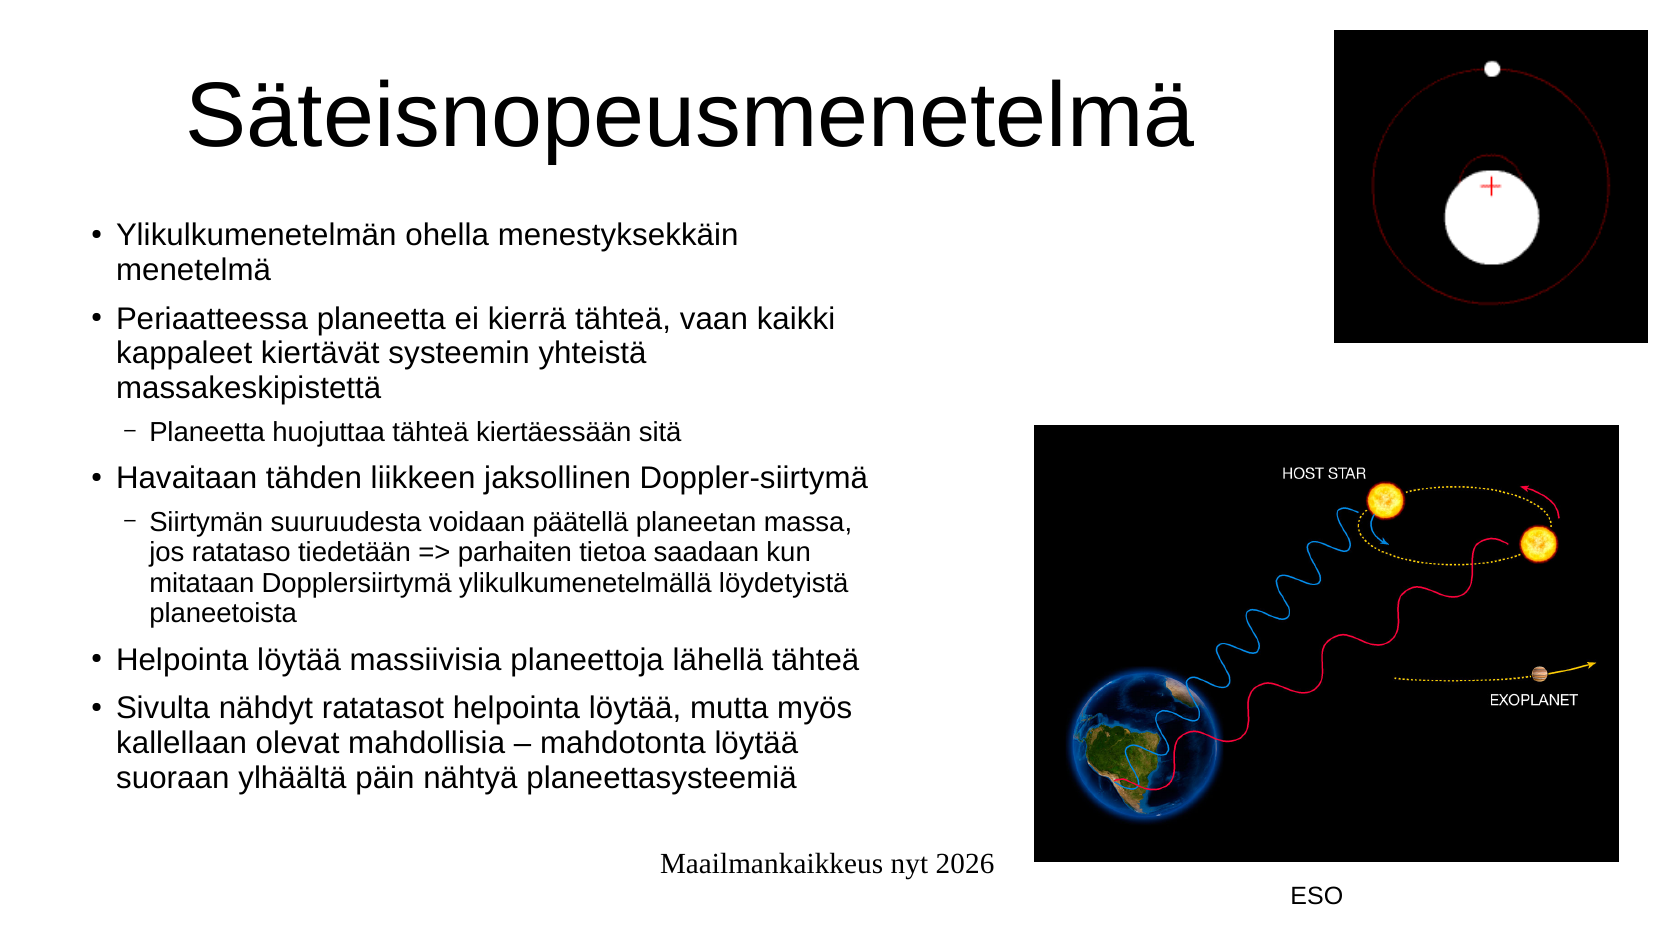

# Säteisnopeusmenetelmä
Ylikulkumenetelmän ohella menestyksekkäin menetelmä
Periaatteessa planeetta ei kierrä tähteä, vaan kaikki kappaleet kiertävät systeemin yhteistä massakeskipistettä
Planeetta huojuttaa tähteä kiertäessään sitä
Havaitaan tähden liikkeen jaksollinen Doppler-siirtymä
Siirtymän suuruudesta voidaan päätellä planeetan massa, jos ratataso tiedetään => parhaiten tietoa saadaan kun mitataan Dopplersiirtymä ylikulkumenetelmällä löydetyistä planeetoista
Helpointa löytää massiivisia planeettoja lähellä tähteä
Sivulta nähdyt ratatasot helpointa löytää, mutta myös kallellaan olevat mahdollisia – mahdotonta löytää suoraan ylhäältä päin nähtyä planeettasysteemiä
ESO